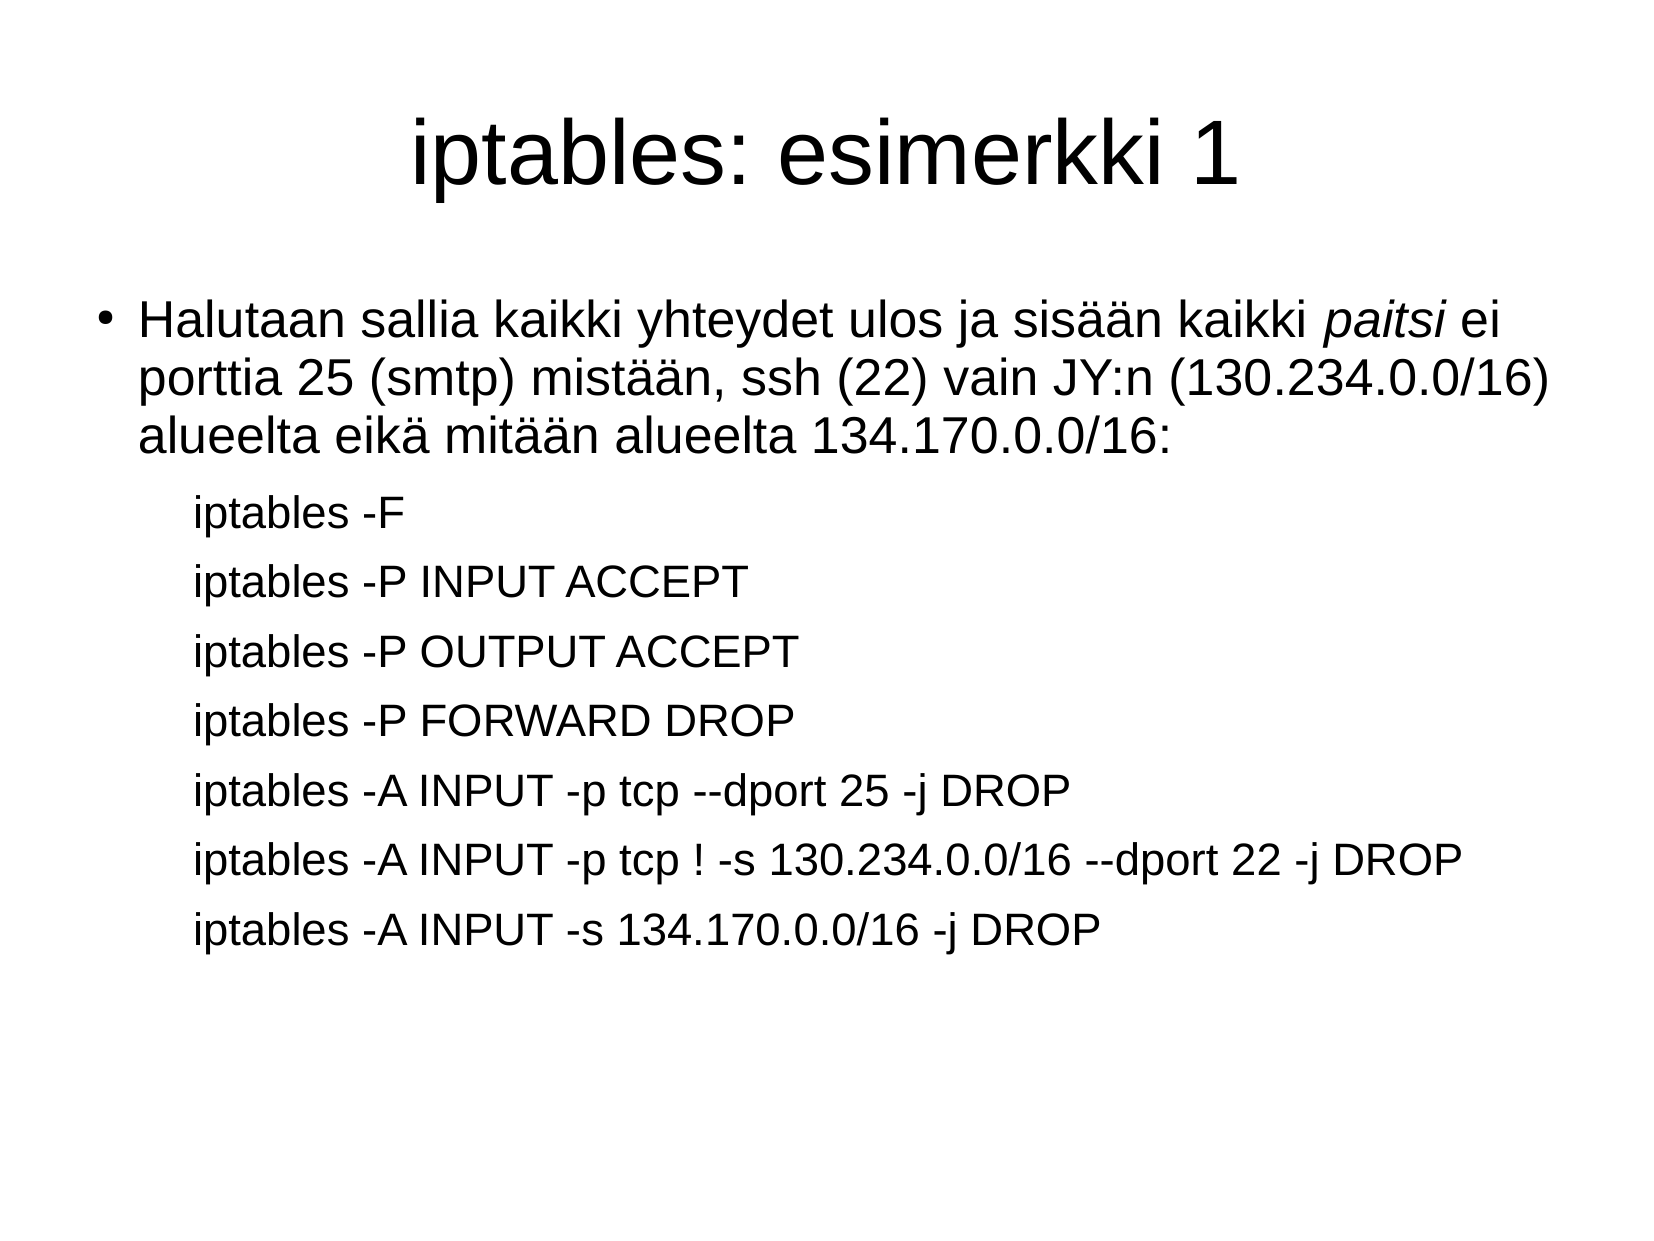

# iptables: esimerkki 1
Halutaan sallia kaikki yhteydet ulos ja sisään kaikki paitsi ei porttia 25 (smtp) mistään, ssh (22) vain JY:n (130.234.0.0/16) alueelta eikä mitään alueelta 134.170.0.0/16:
iptables -F
iptables -P INPUT ACCEPT
iptables -P OUTPUT ACCEPT
iptables -P FORWARD DROP
iptables -A INPUT -p tcp --dport 25 -j DROP
iptables -A INPUT -p tcp ! -s 130.234.0.0/16 --dport 22 -j DROP
iptables -A INPUT -s 134.170.0.0/16 -j DROP